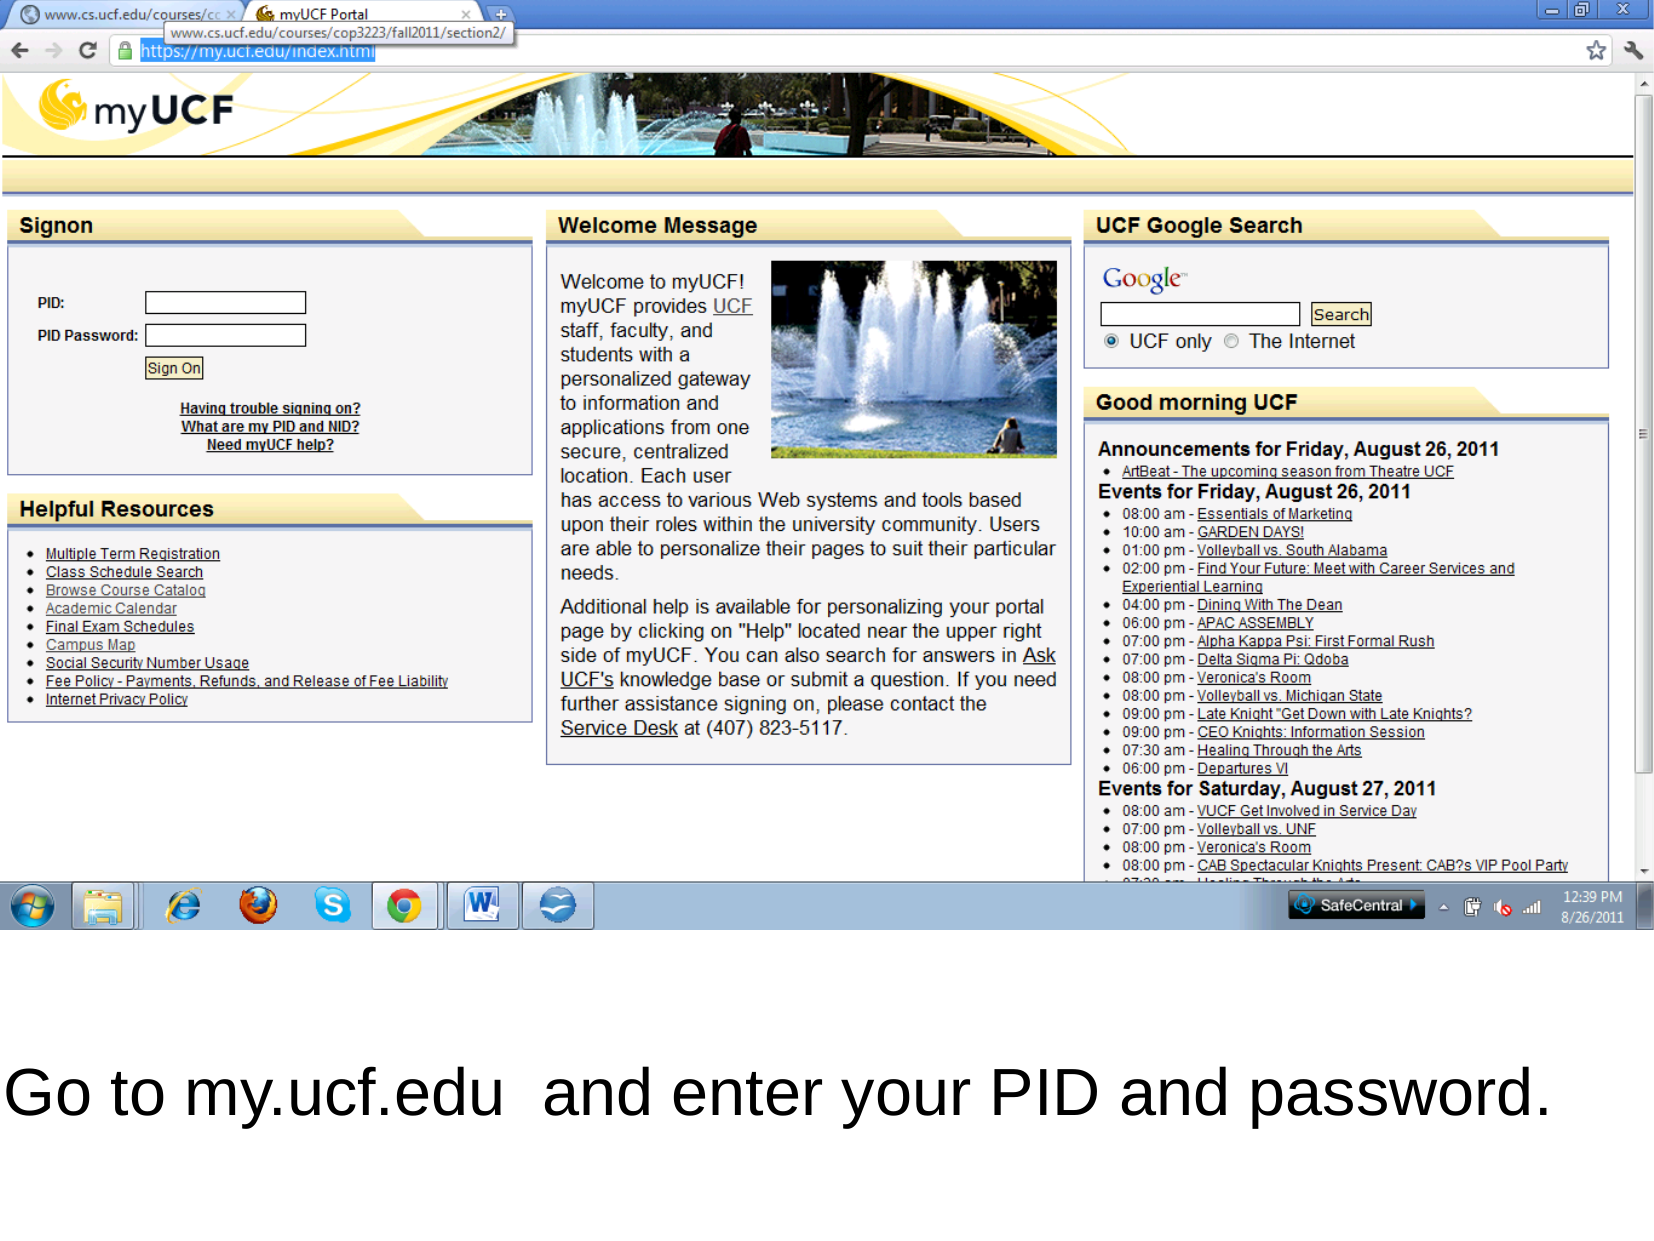

Go to my.ucf.edu and enter your PID and password.